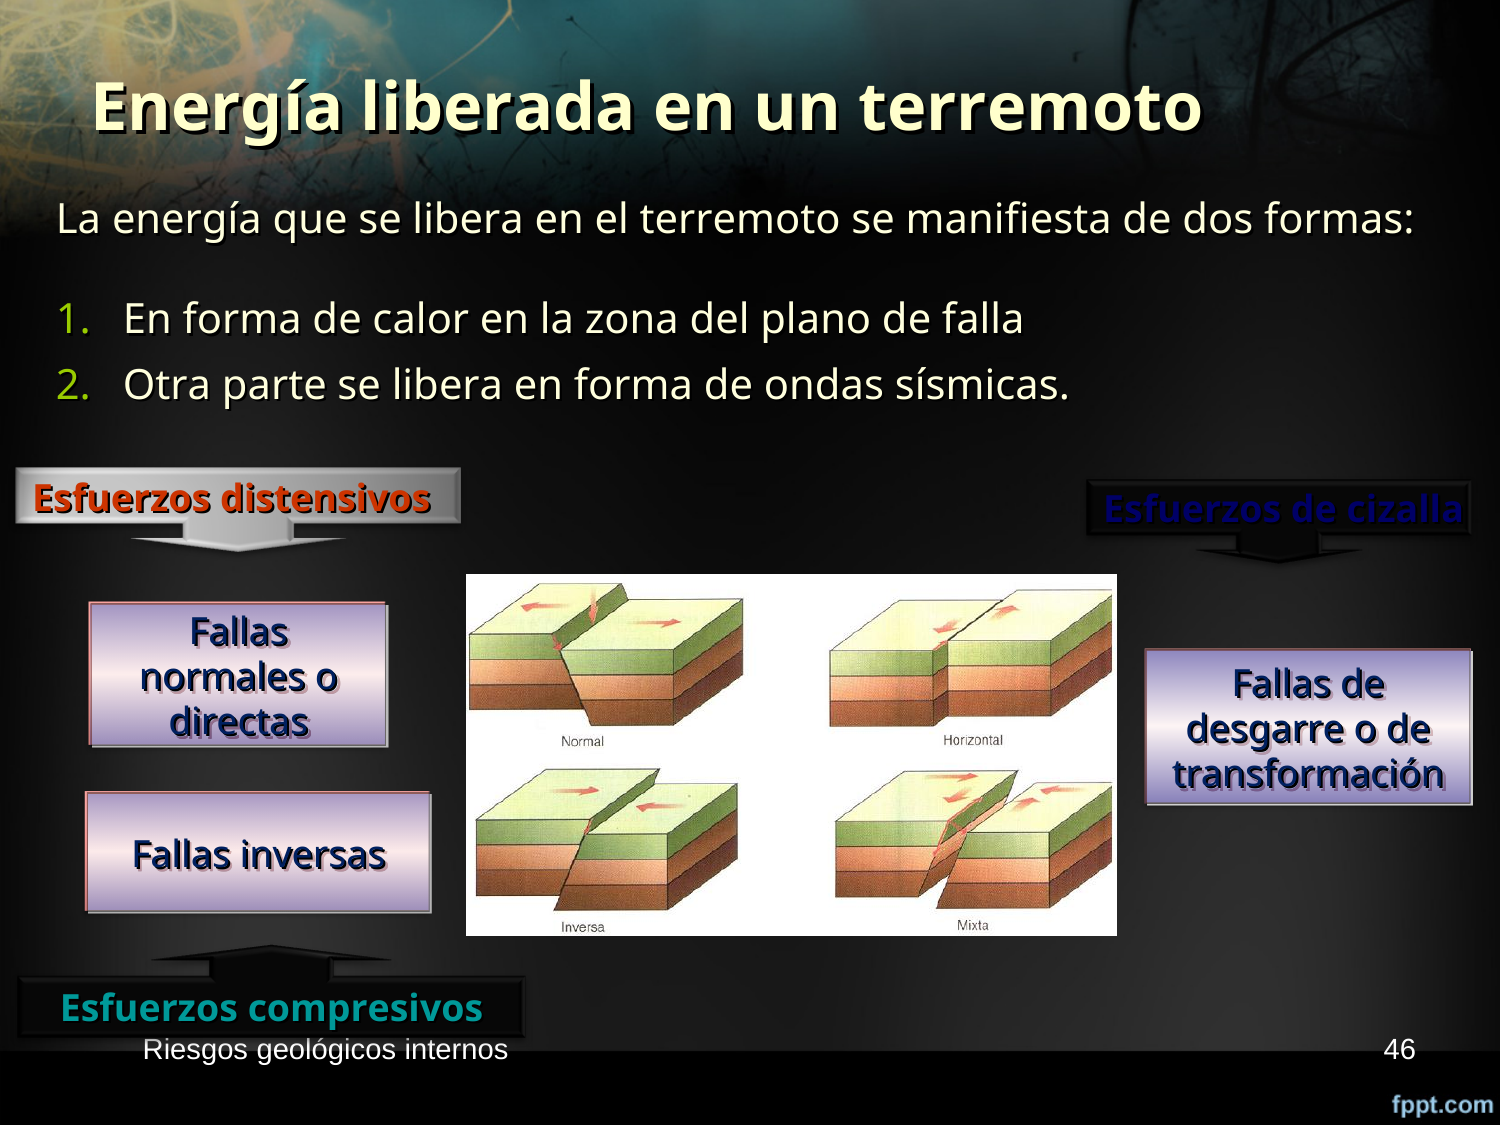

# Energía liberada en un terremoto
La energía que se libera en el terremoto se manifiesta de dos formas:
 En forma de calor en la zona del plano de falla
 Otra parte se libera en forma de ondas sísmicas.
Esfuerzos distensivos
Esfuerzos de cizalla
Fallas normales o directas
Fallas de desgarre o de transformación
Fallas inversas
Esfuerzos compresivos
Riesgos geológicos internos